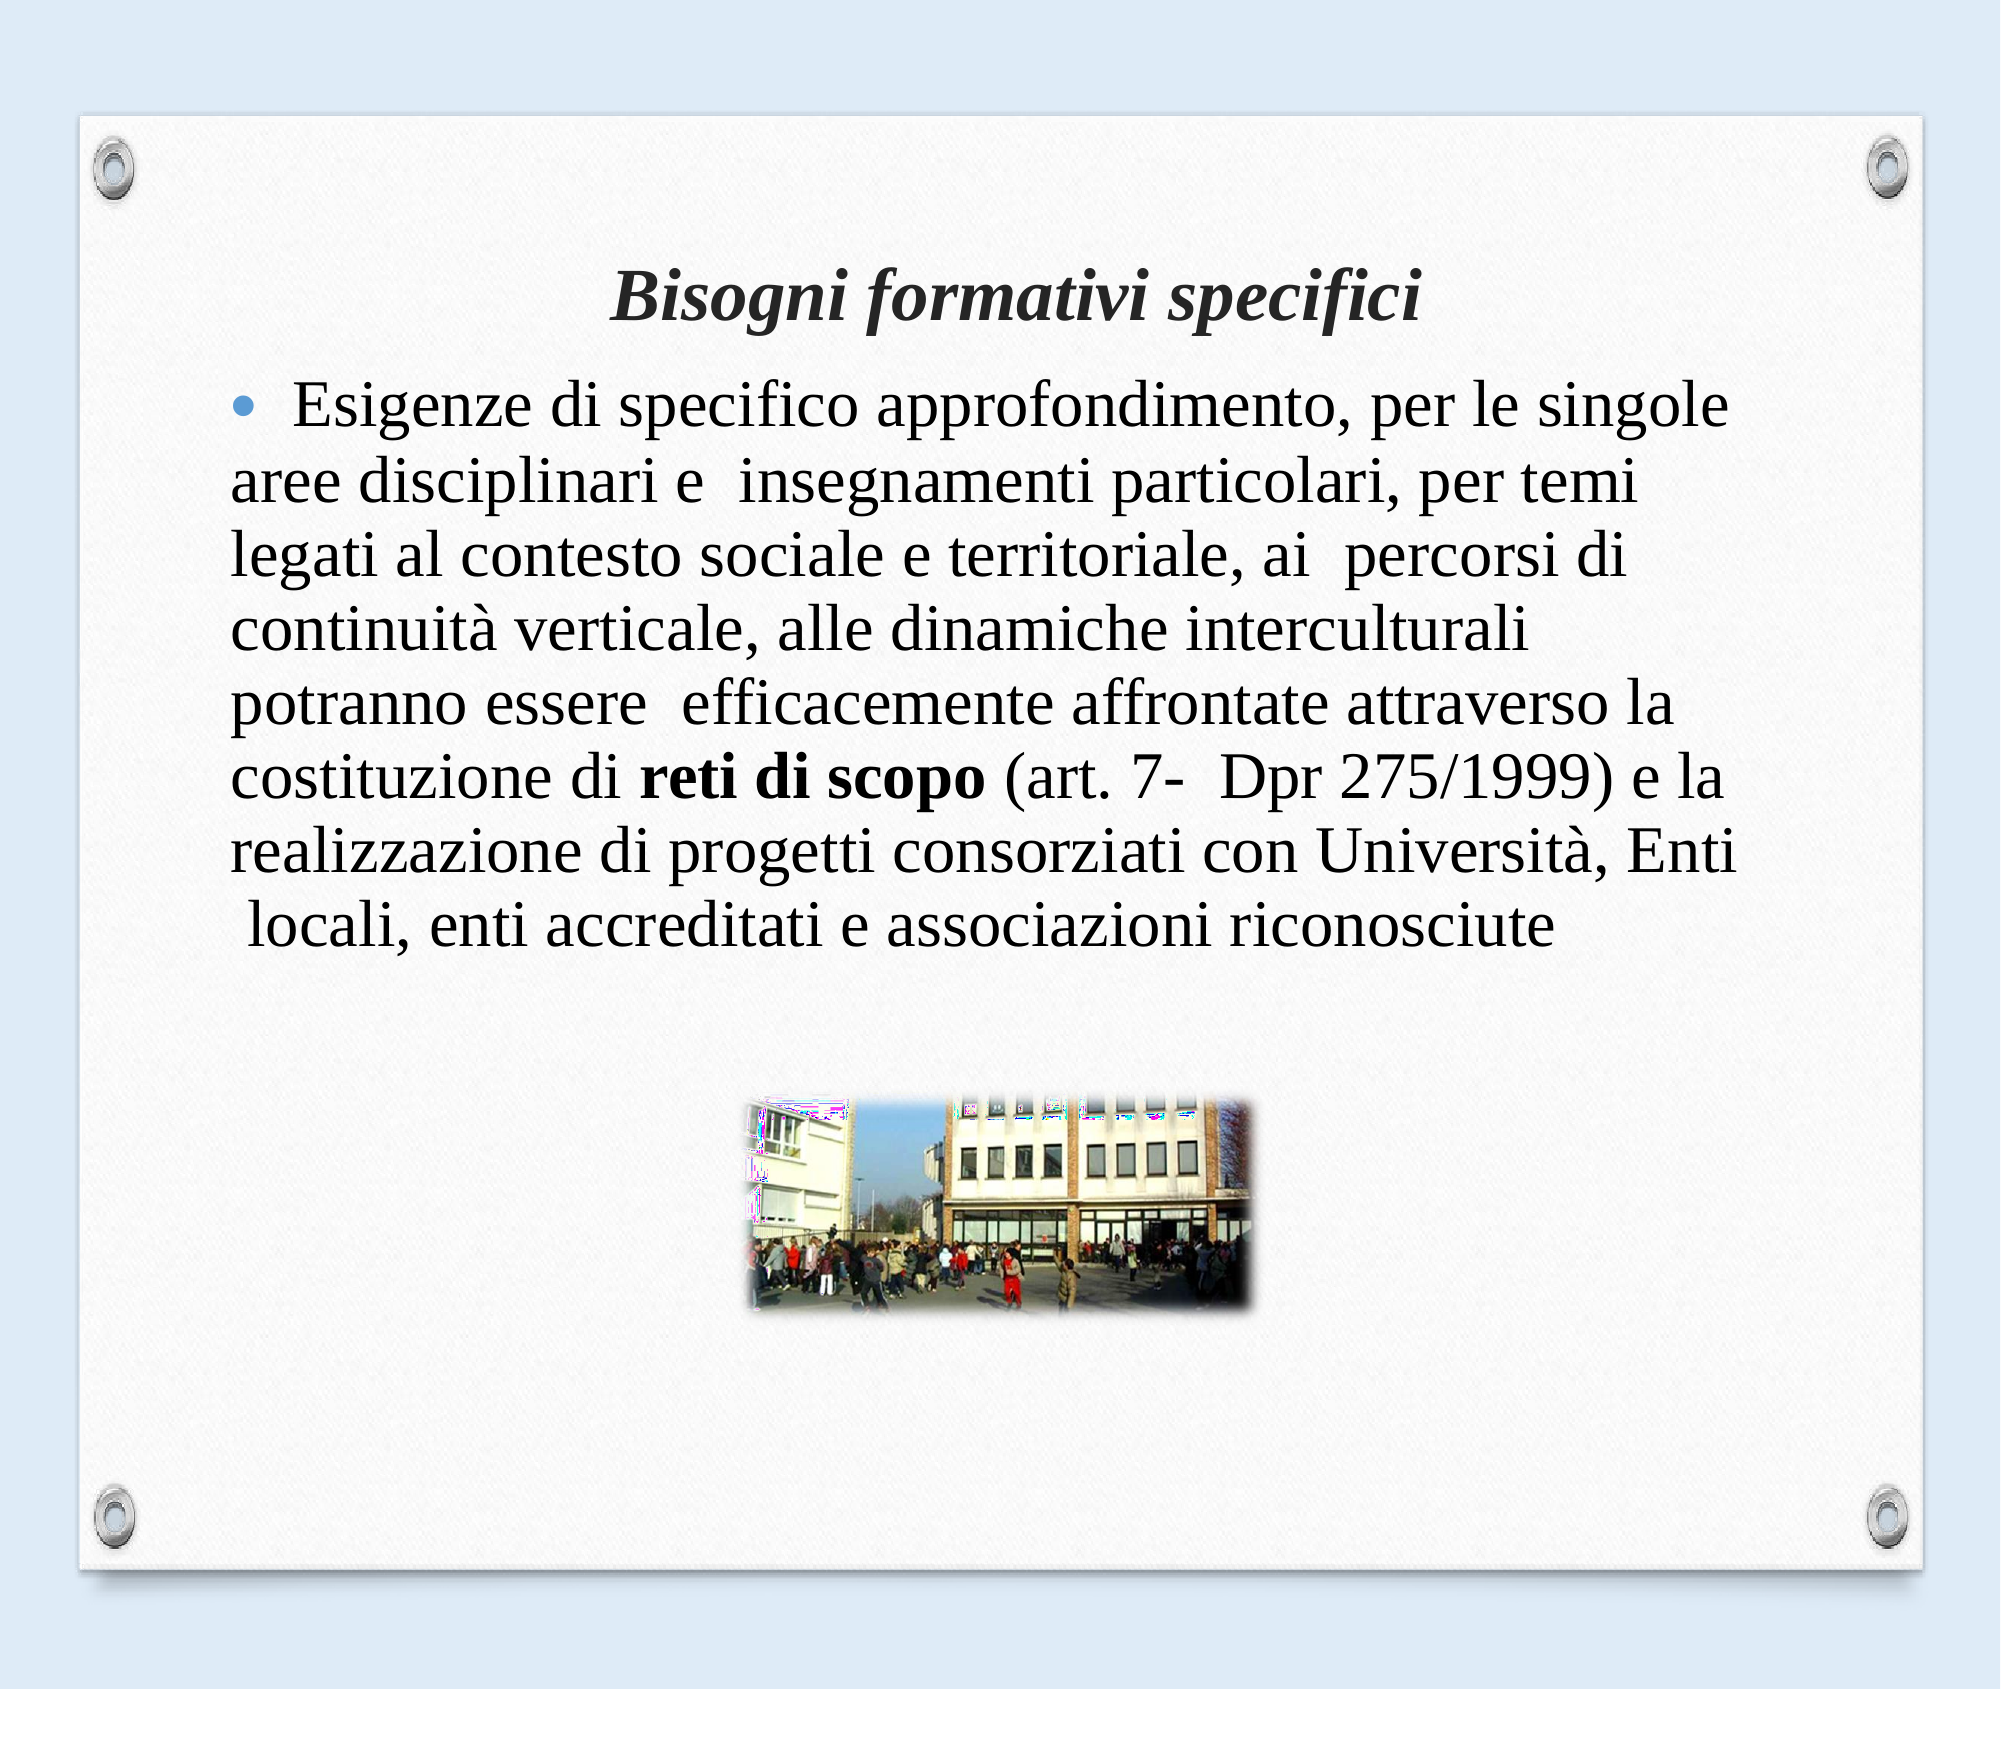

# Bisogni formativi specifici
	Esigenze di specifico approfondimento, per le singole aree disciplinari e insegnamenti particolari, per temi legati al contesto sociale e territoriale, ai percorsi di continuità verticale, alle dinamiche interculturali potranno essere efficacemente affrontate attraverso la costituzione di reti di scopo (art. 7- Dpr 275/1999) e la realizzazione di progetti consorziati con Università, Enti locali, enti accreditati e associazioni riconosciute